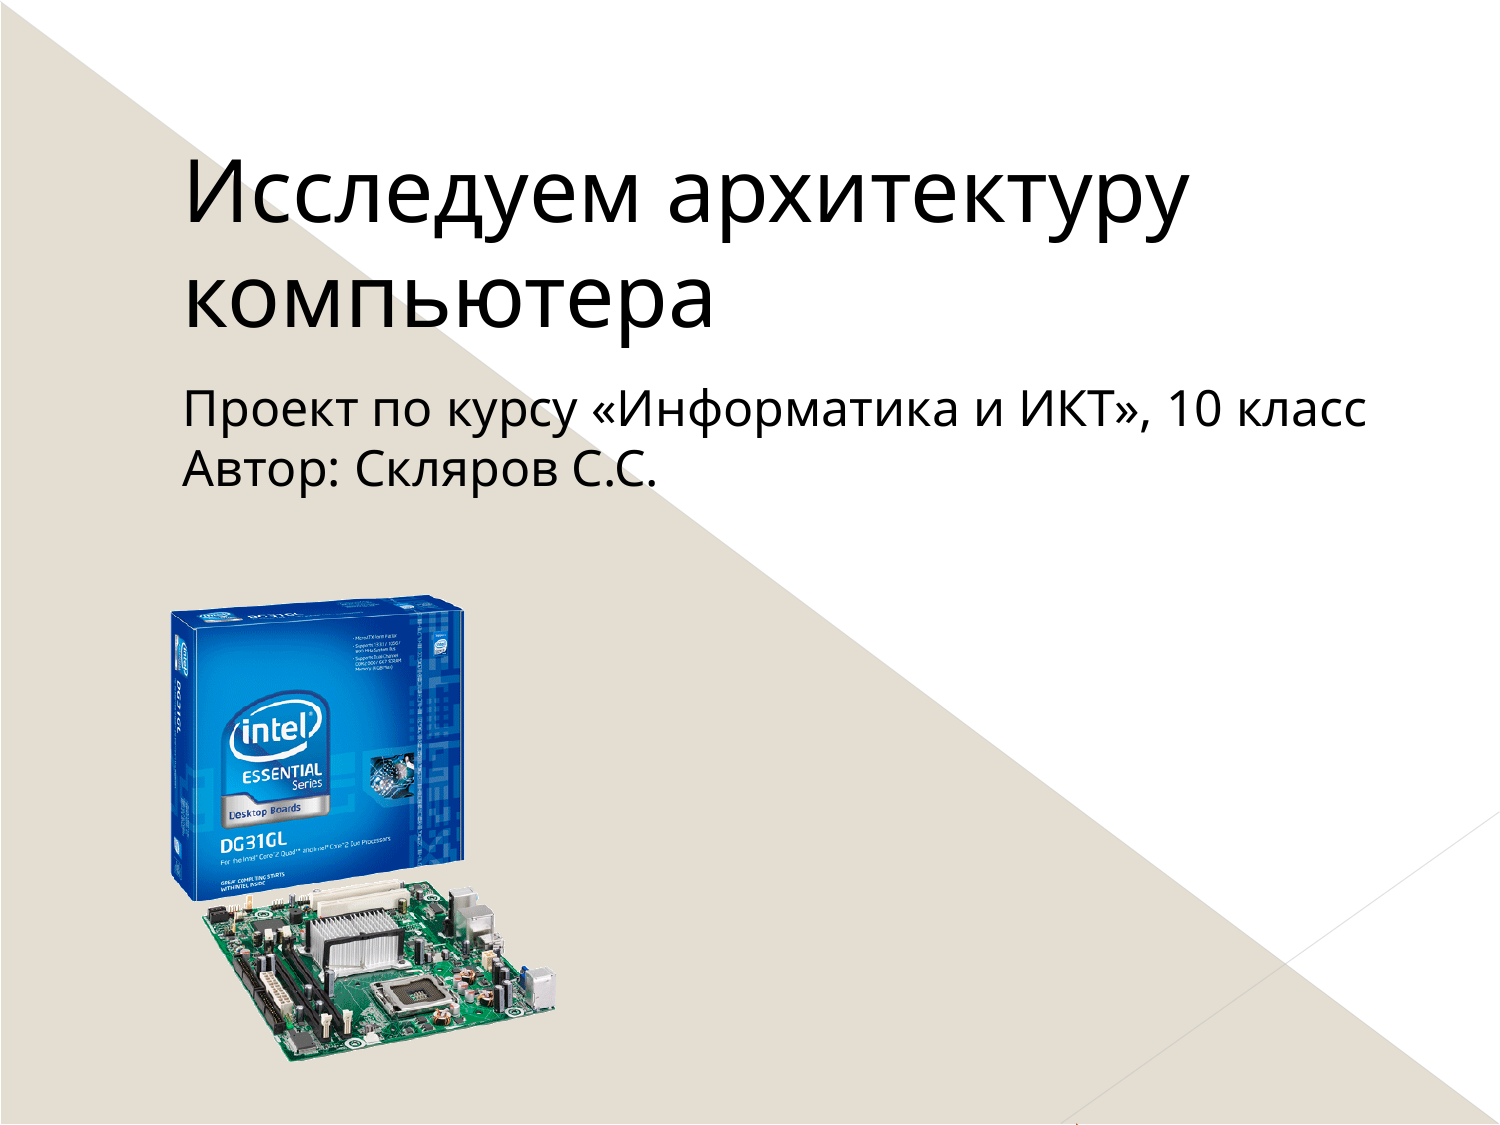

# Исследуем архитектуру компьютера
Проект по курсу «Информатика и ИКТ», 10 класс
Автор: Скляров С.С.